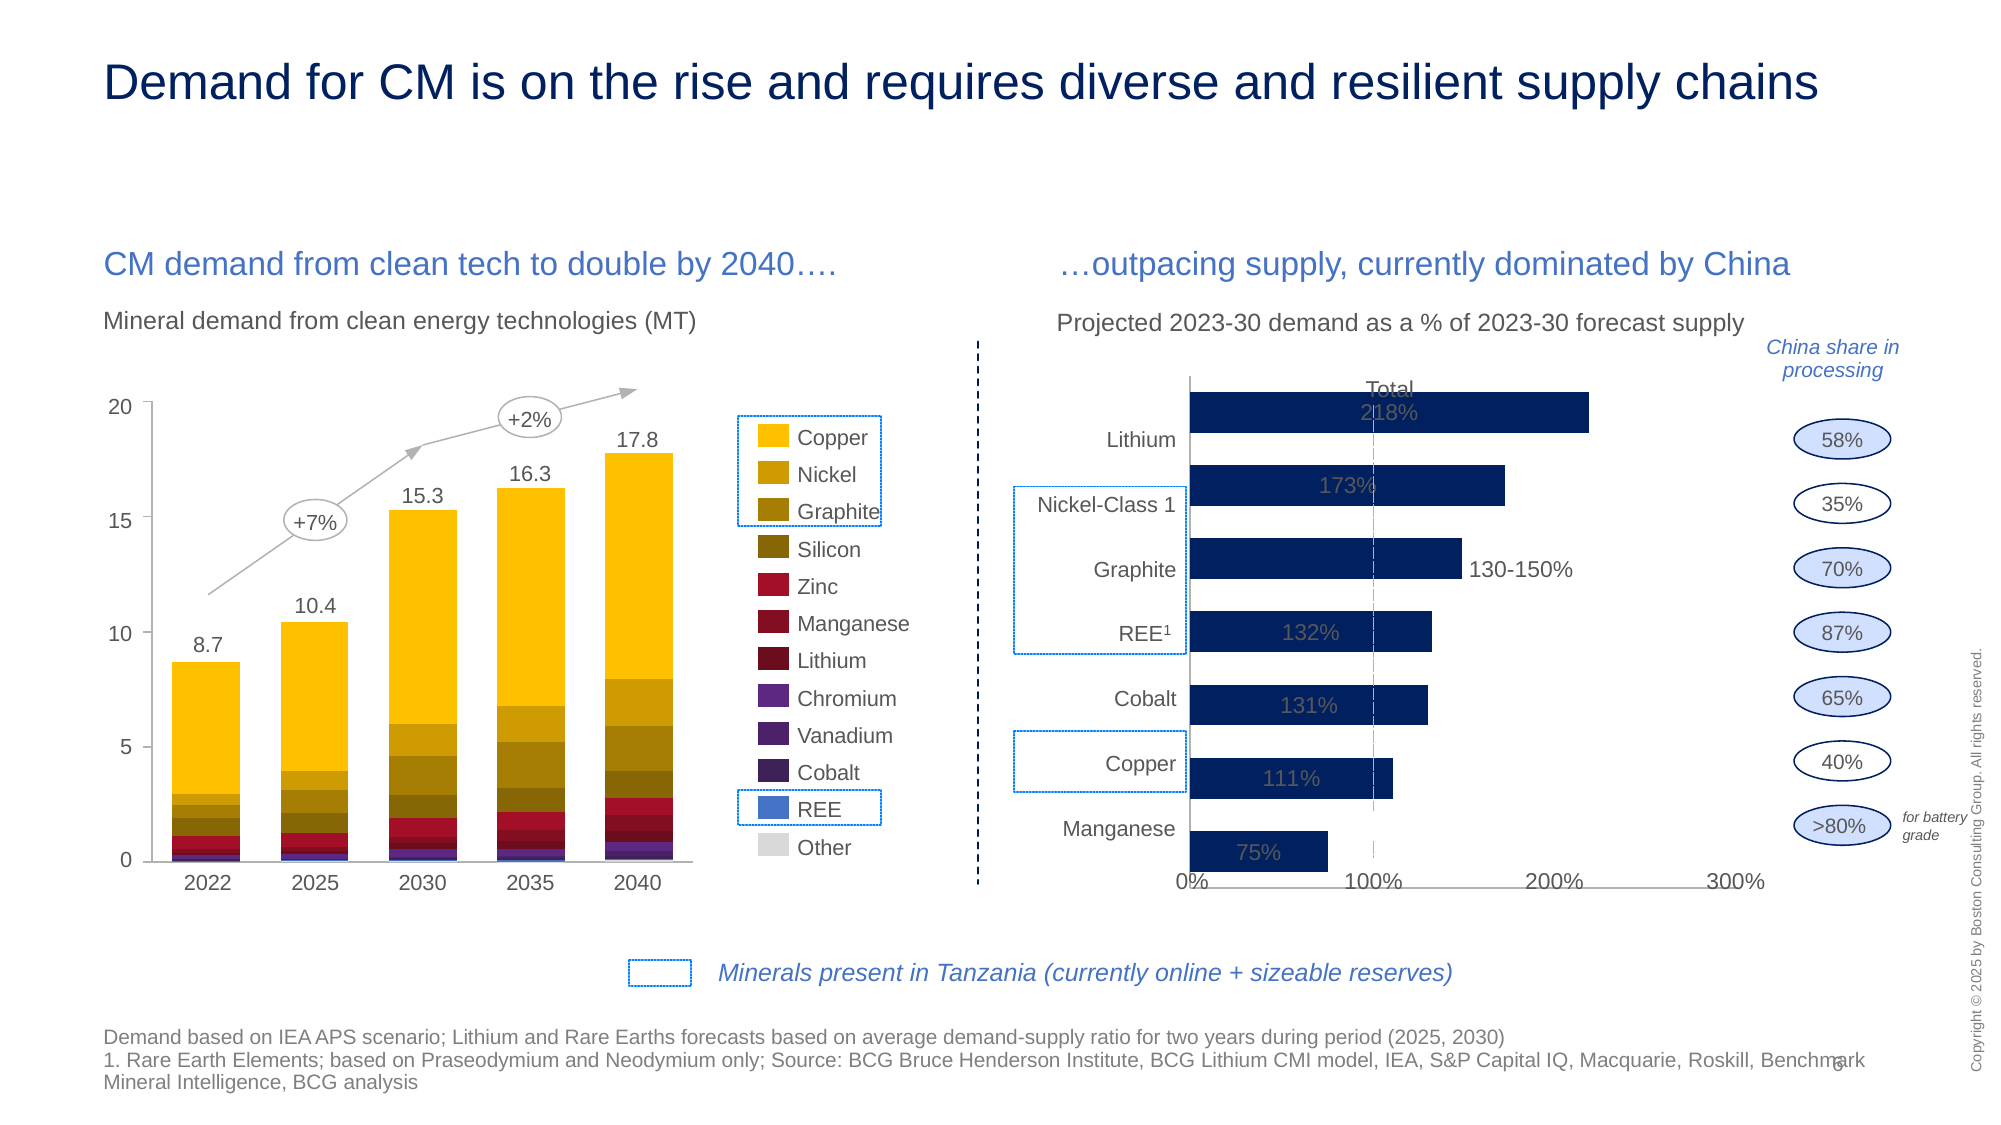

# Demand for CM is on the rise and requires diverse and resilient supply chains
CM demand from clean tech to double by 2040….
…outpacing supply, currently dominated by China
Projected 2023-30 demand as a % of 2023-30 forecast supply
Mineral demand from clean energy technologies (MT)
China share in processing
### Chart
| Category | Series1 |
|---|---|
| 1 | 218.27573922337 |
| 2 | 172.8 |
| 3 | 148.837209302326 |
| 4 | 132.35 |
| 5 | 130.5 |
| 6 | 111.2 |
| 7 | 75.3 |Total
20
### Chart
| Category | Series1 | Series2 | Series3 | Series4 | Series5 | Series6 | Series7 | Series8 | Series9 | Series10 | Series11 | Series12 |
|---|---|---|---|---|---|---|---|---|---|---|---|---|
| 1 | 57.0858571719964 | 12.6579875 | 68.1765 | 0.0100103999999988 | 181.109 | 73.1743 | 173.753 | 584.508 | 765.097 | 587.04 | 456.685 | 5735.86 |
| 2 | 60.2615032890044 | 17.4633934 | 69.4872 | 0.00544569999999567 | 216.958 | 128.704 | 162.366 | 624.603 | 848.497 | 987.398 | 831.069 | 6472.9 |
| 3 | 85.8597223780016 | 29.0040898 | 79.4245 | 15.3967 | 365.13 | 239.826 | 302.79 | 825.036 | 982.811 | 1697.59 | 1381.33 | 9298.25 |
| 4 | 28.1693924769952 | 83.8699 | 83.8699 | 74.4464 | 314.491 | 345.673 | 448.278 | 802.871 | 1050.19 | 1972.73 | 1561.24 | 9490.56 |
| 5 | 105.527023369003 | 34.573036 | 110.073 | 220.619 | 427.519 | 460.126 | 672.873 | 750.278 | 1184.89 | 1957.79 | 2046.43 | 9804.58 |+2%
58%
Copper
17.8
Lithium
16.3
Nickel
15.3
35%
Nickel-Class 1
Graphite
+7%
15
Silicon
70%
130-150%
Graphite
Zinc
10.4
Manganese
87%
10
REE1
8.7
Lithium
65%
Chromium
Cobalt
Vanadium
5
40%
Copper
Cobalt
REE
for battery grade
>80%
Manganese
Other
0
0%
100%
200%
300%
2022
2025
2030
2035
2040
Minerals present in Tanzania (currently online + sizeable reserves)
Demand based on IEA APS scenario; Lithium and Rare Earths forecasts based on average demand-supply ratio for two years during period (2025, 2030)
1. Rare Earth Elements; based on Praseodymium and Neodymium only; Source: BCG Bruce Henderson Institute, BCG Lithium CMI model, IEA, S&P Capital IQ, Macquarie, Roskill, Benchmark Mineral Intelligence, BCG analysis